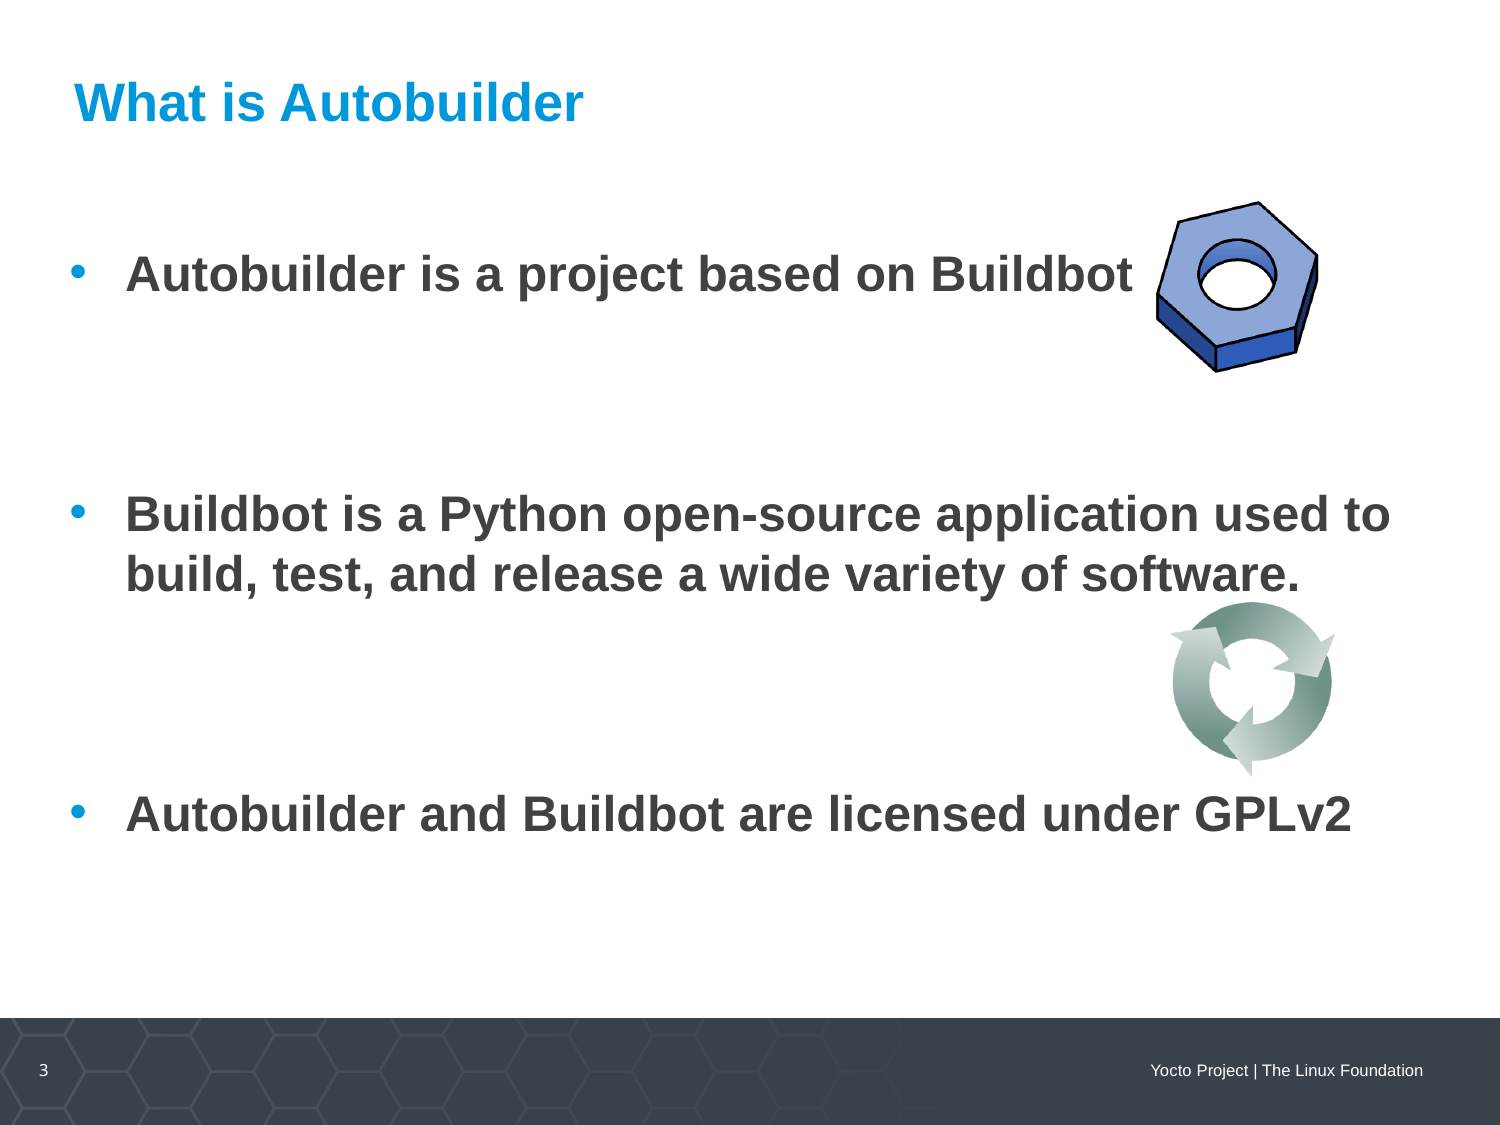

What is Autobuilder
Autobuilder is a project based on Buildbot
Buildbot is a Python open-source application used to build, test, and release a wide variety of software.
Autobuilder and Buildbot are licensed under GPLv2